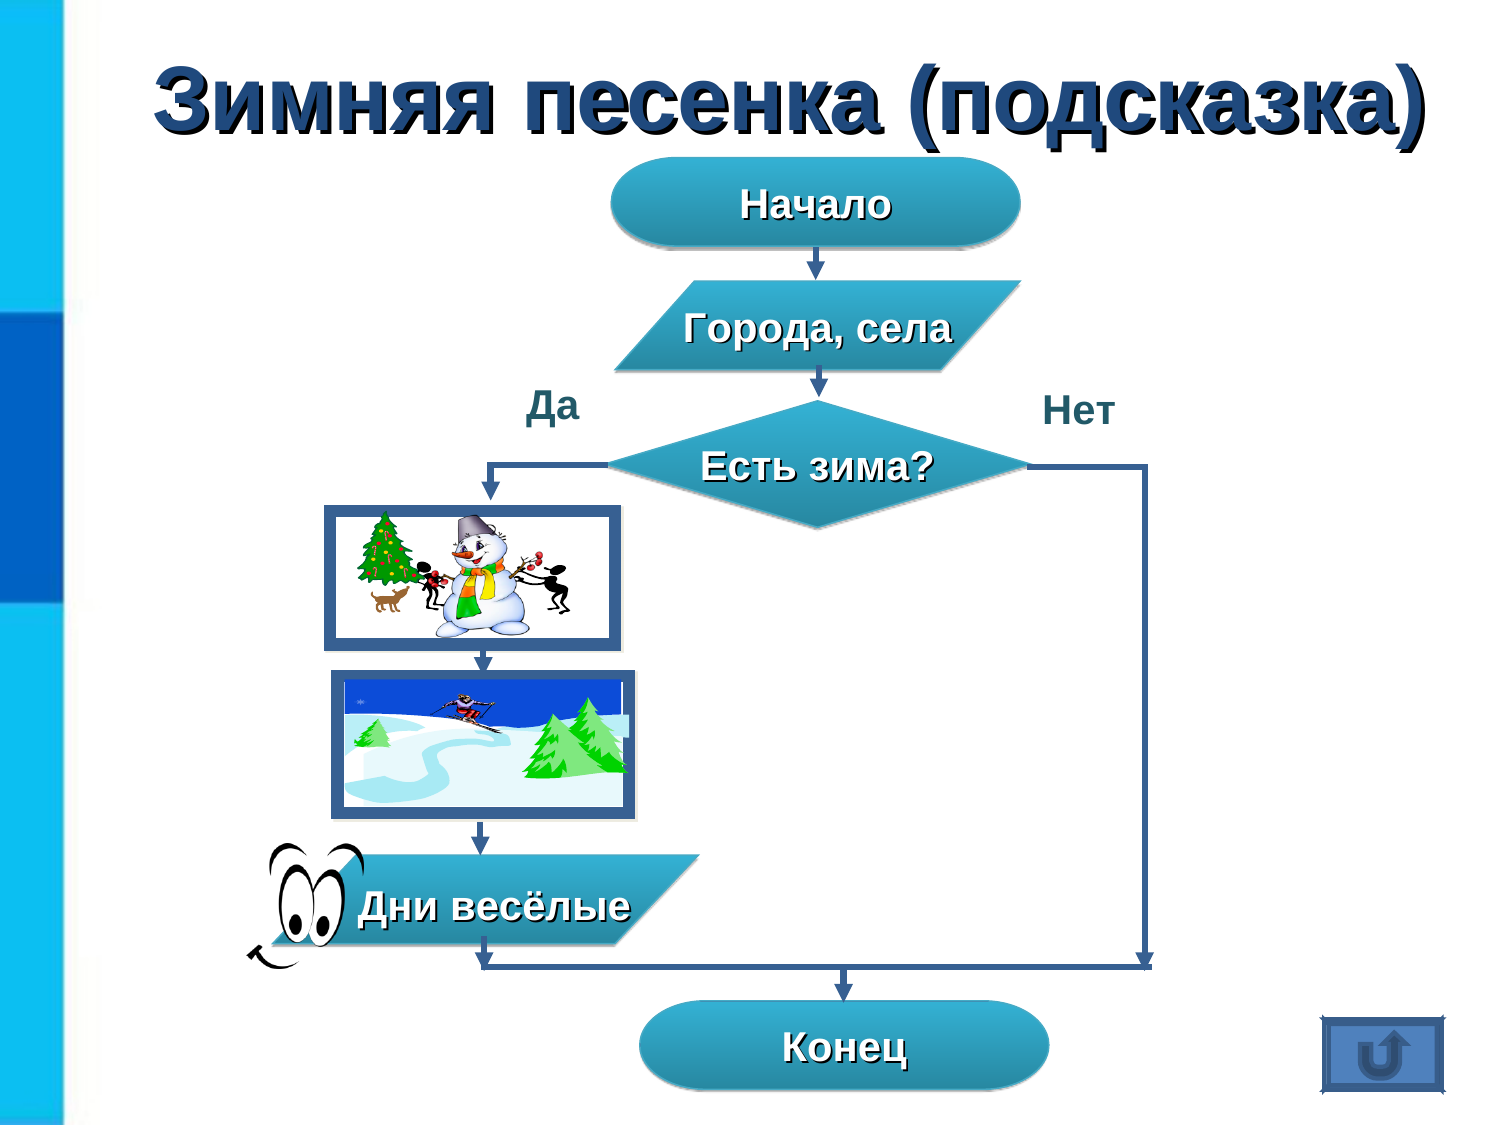

# Зимняя песенка (подсказка)
Начало
Города, села
Да
Нет
Есть зима?
Дни весёлые
Конец